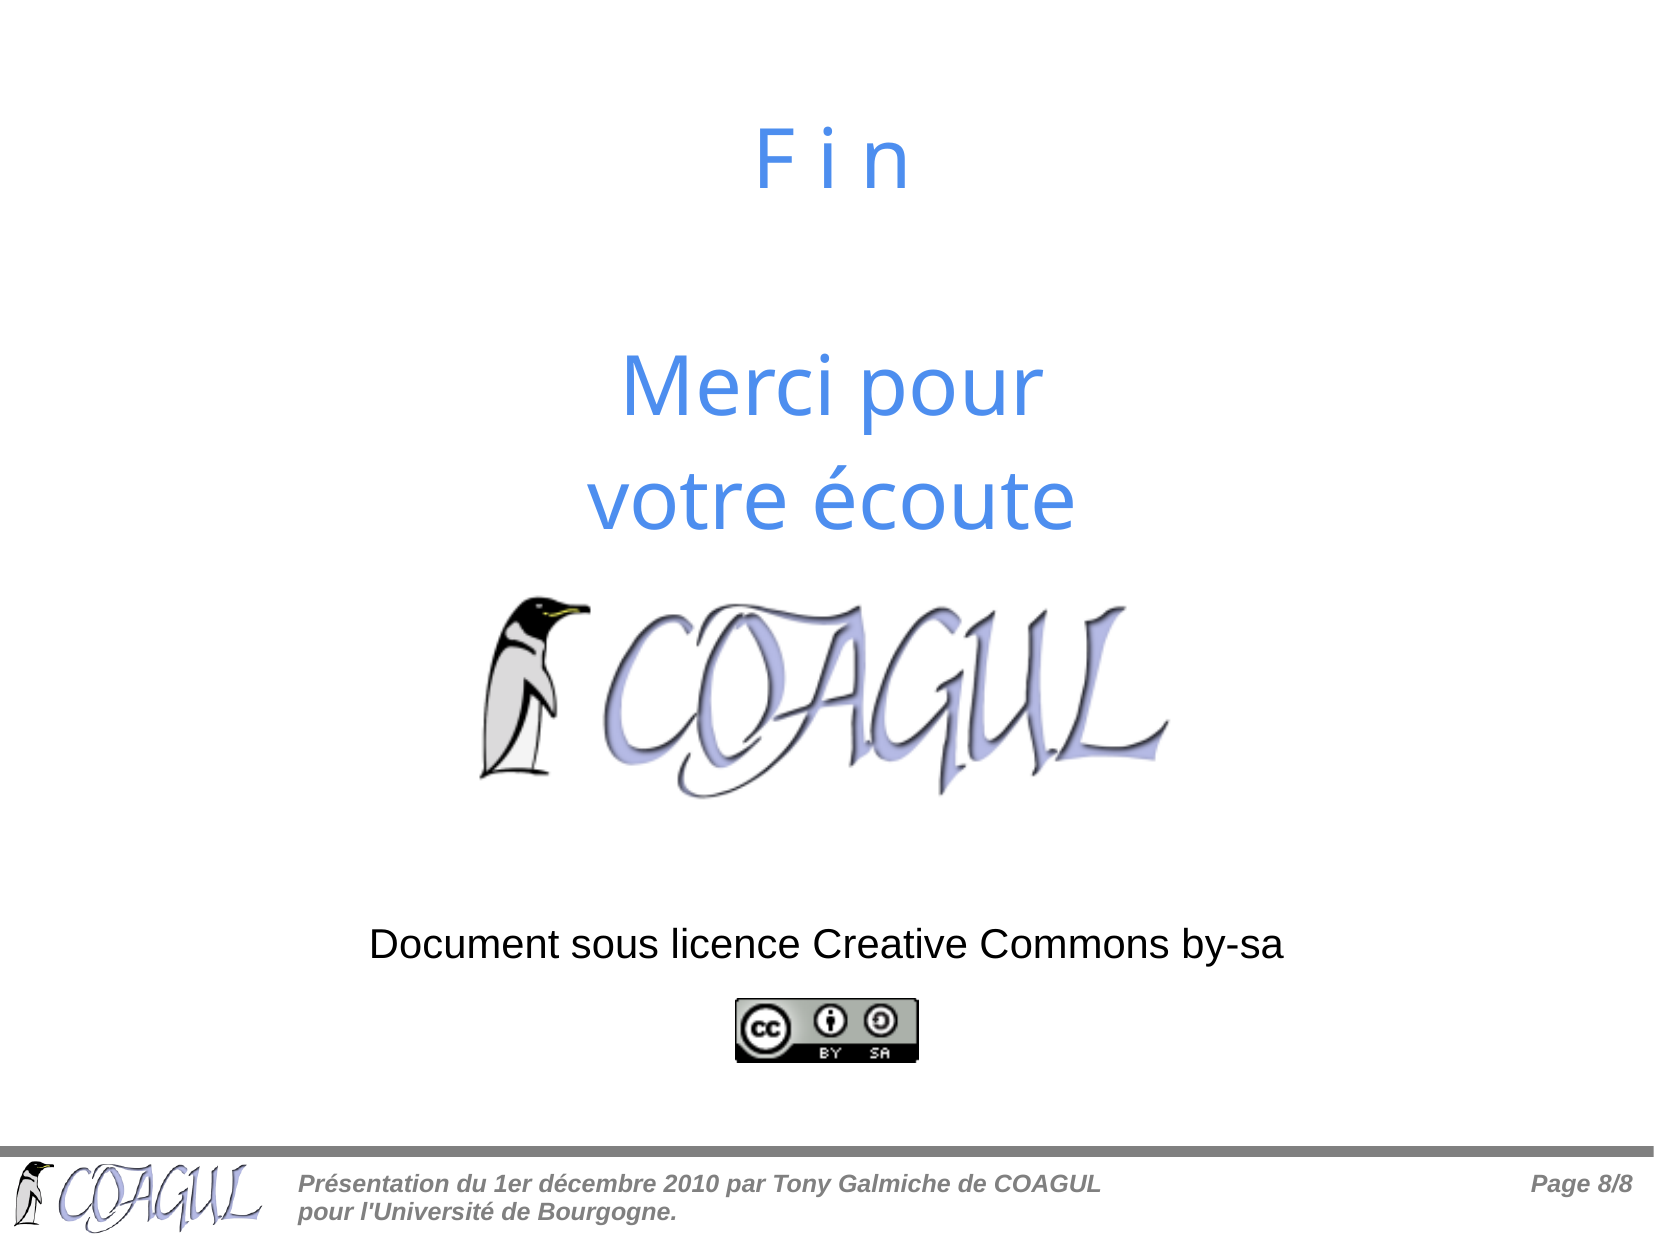

# F i n Merci pour votre écoute
Document sous licence Creative Commons by-sa